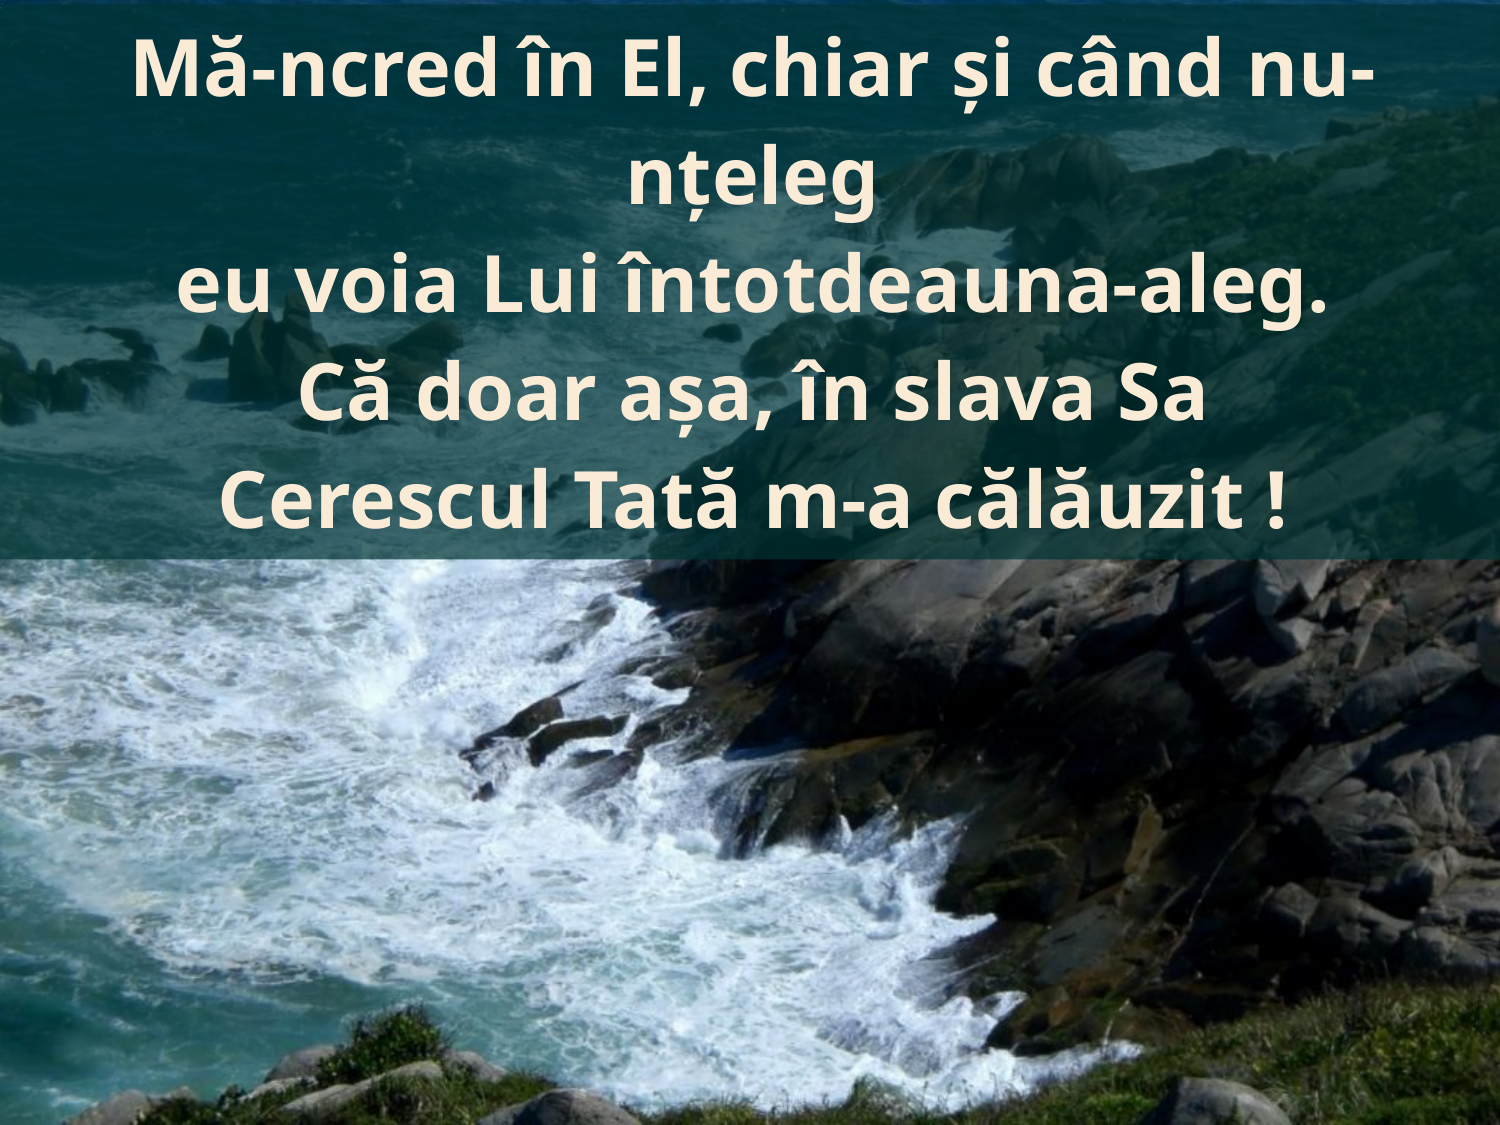

Mă-ncred în El, chiar şi când nu-nţeleg
eu voia Lui întotdeauna-aleg.
Că doar aşa, în slava Sa
Cerescul Tată m-a călăuzit !